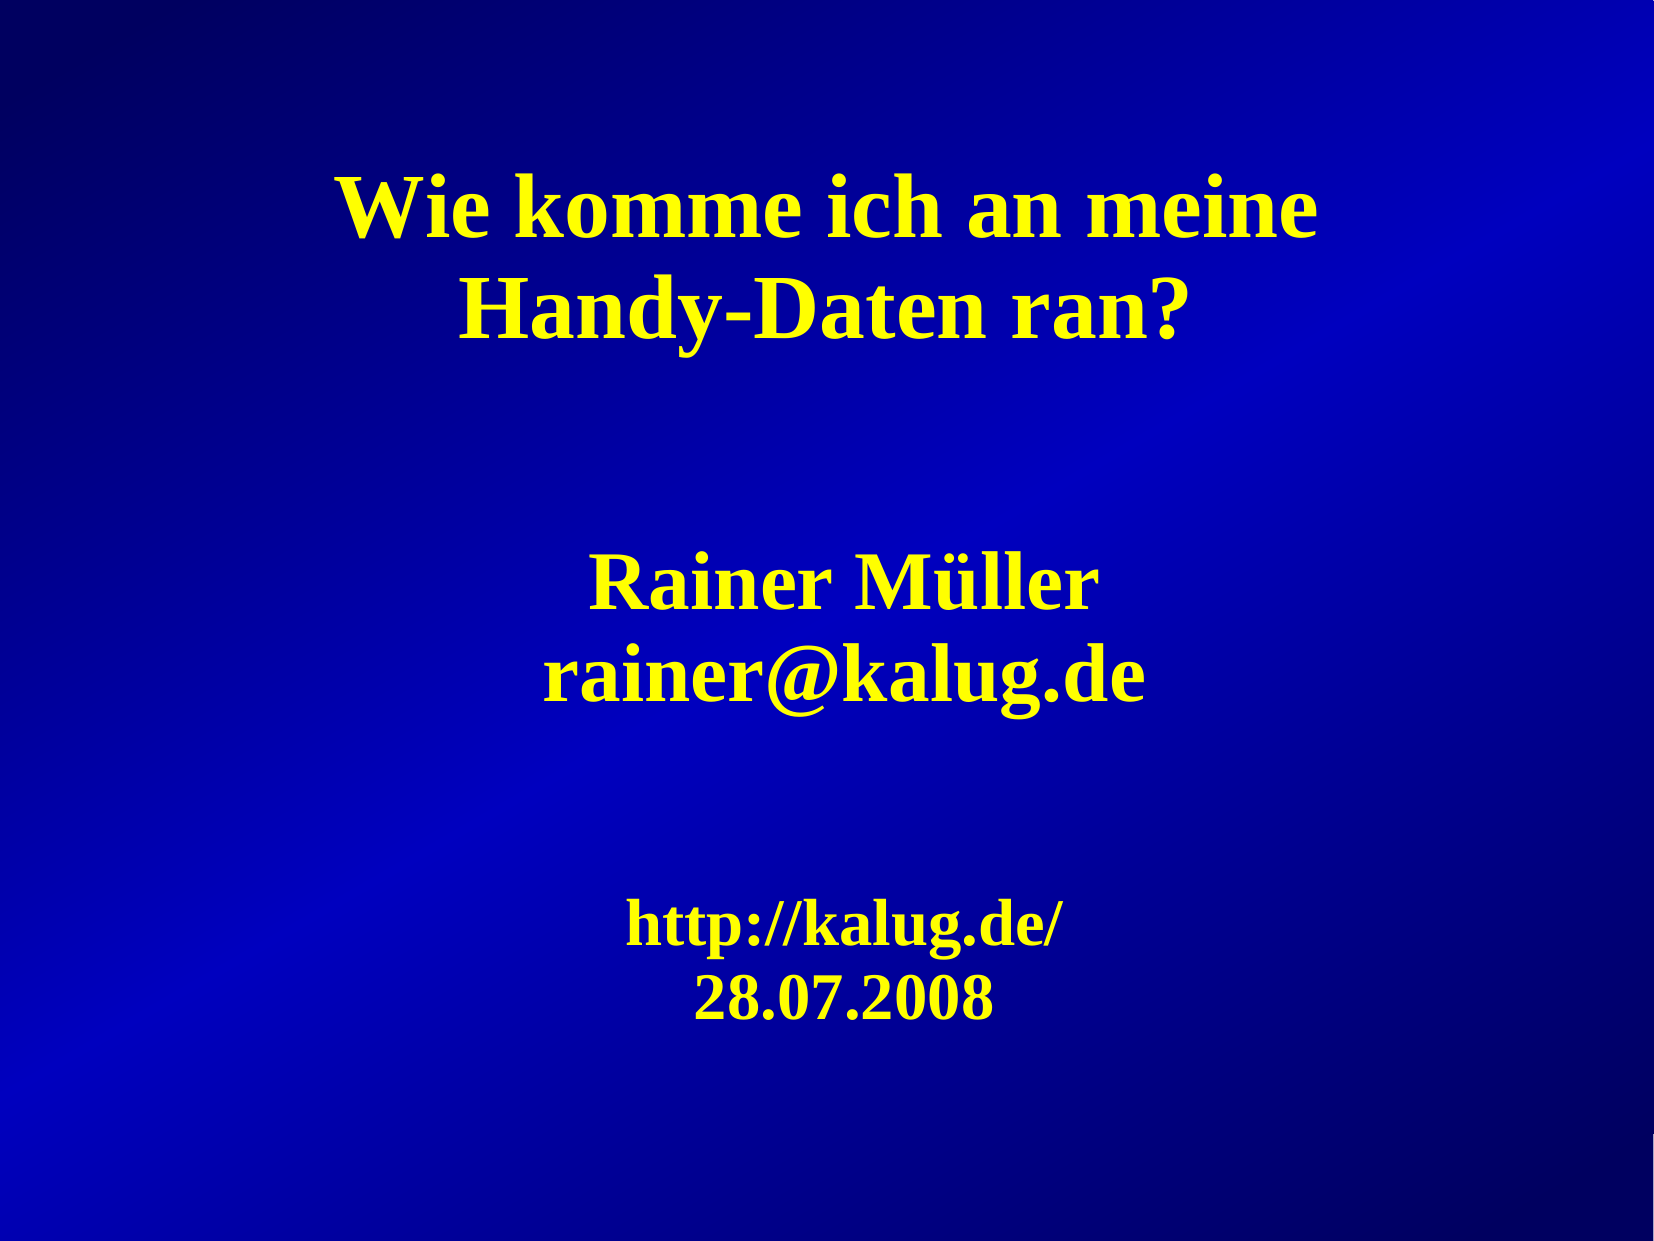

# Wie komme ich an meine Handy-Daten ran?
Rainer Müller
rainer@kalug.de
http://kalug.de/
28.07.2008